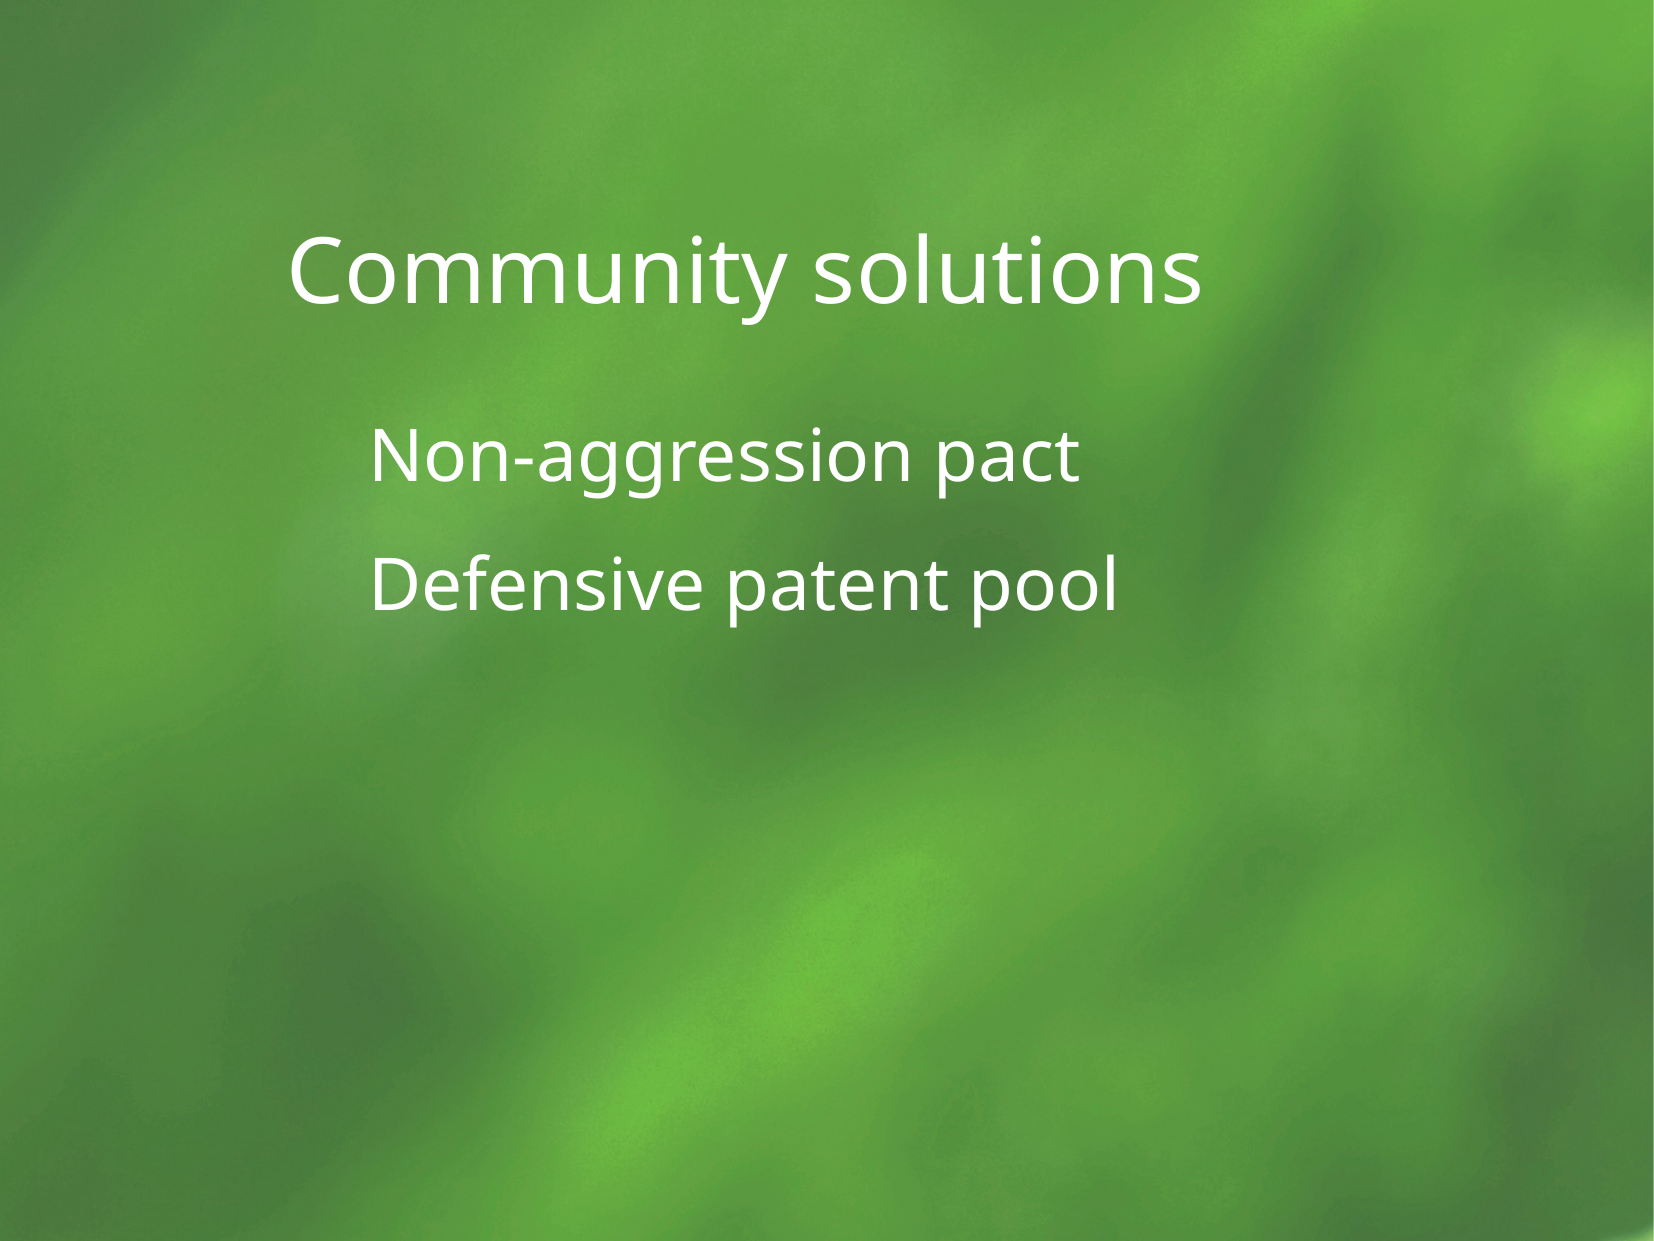

# Community solutions
Non-aggression pact
Defensive patent pool